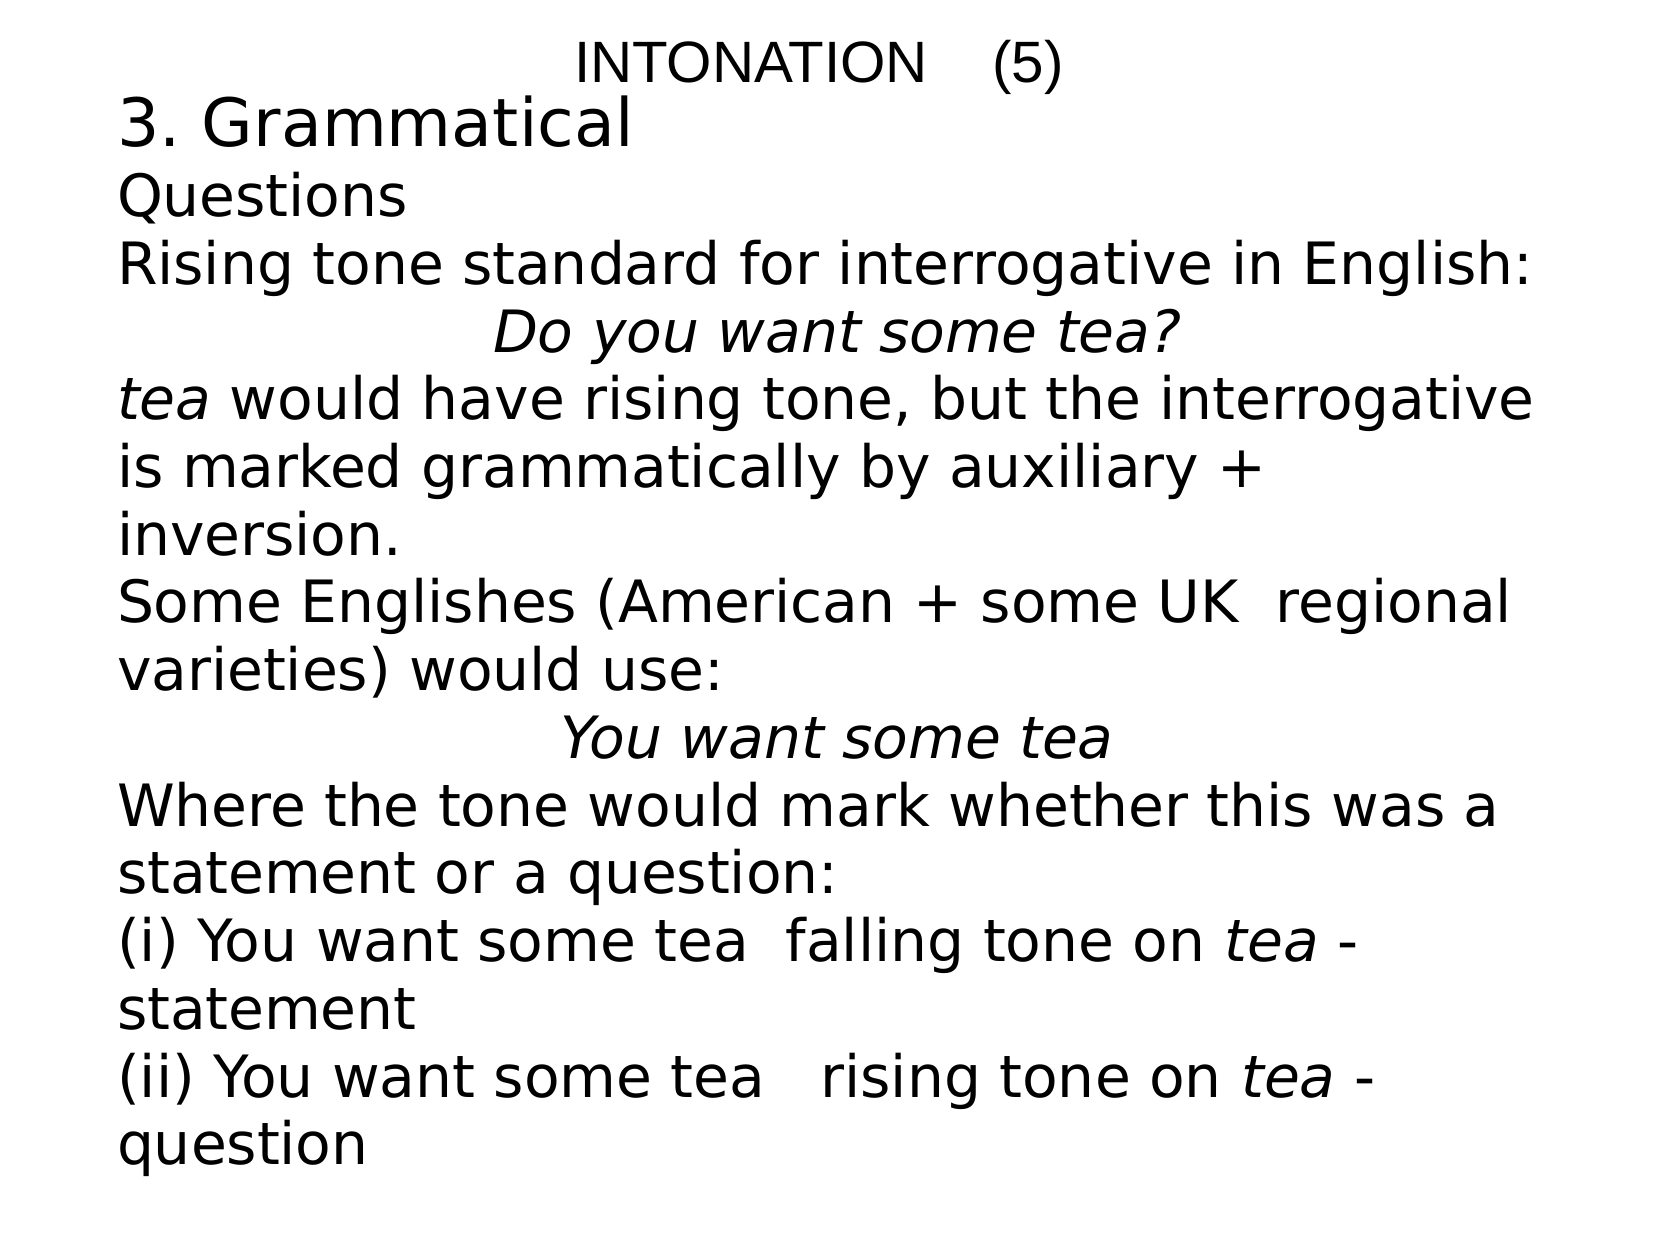

# INTONATION (5)
3. Grammatical
Questions
Rising tone standard for interrogative in English:
Do you want some tea?
tea would have rising tone, but the interrogative is marked grammatically by auxiliary + inversion.
Some Englishes (American + some UK regional varieties) would use:
You want some tea
Where the tone would mark whether this was a statement or a question:
(i) You want some tea falling tone on tea - statement
(ii) You want some tea rising tone on tea - question